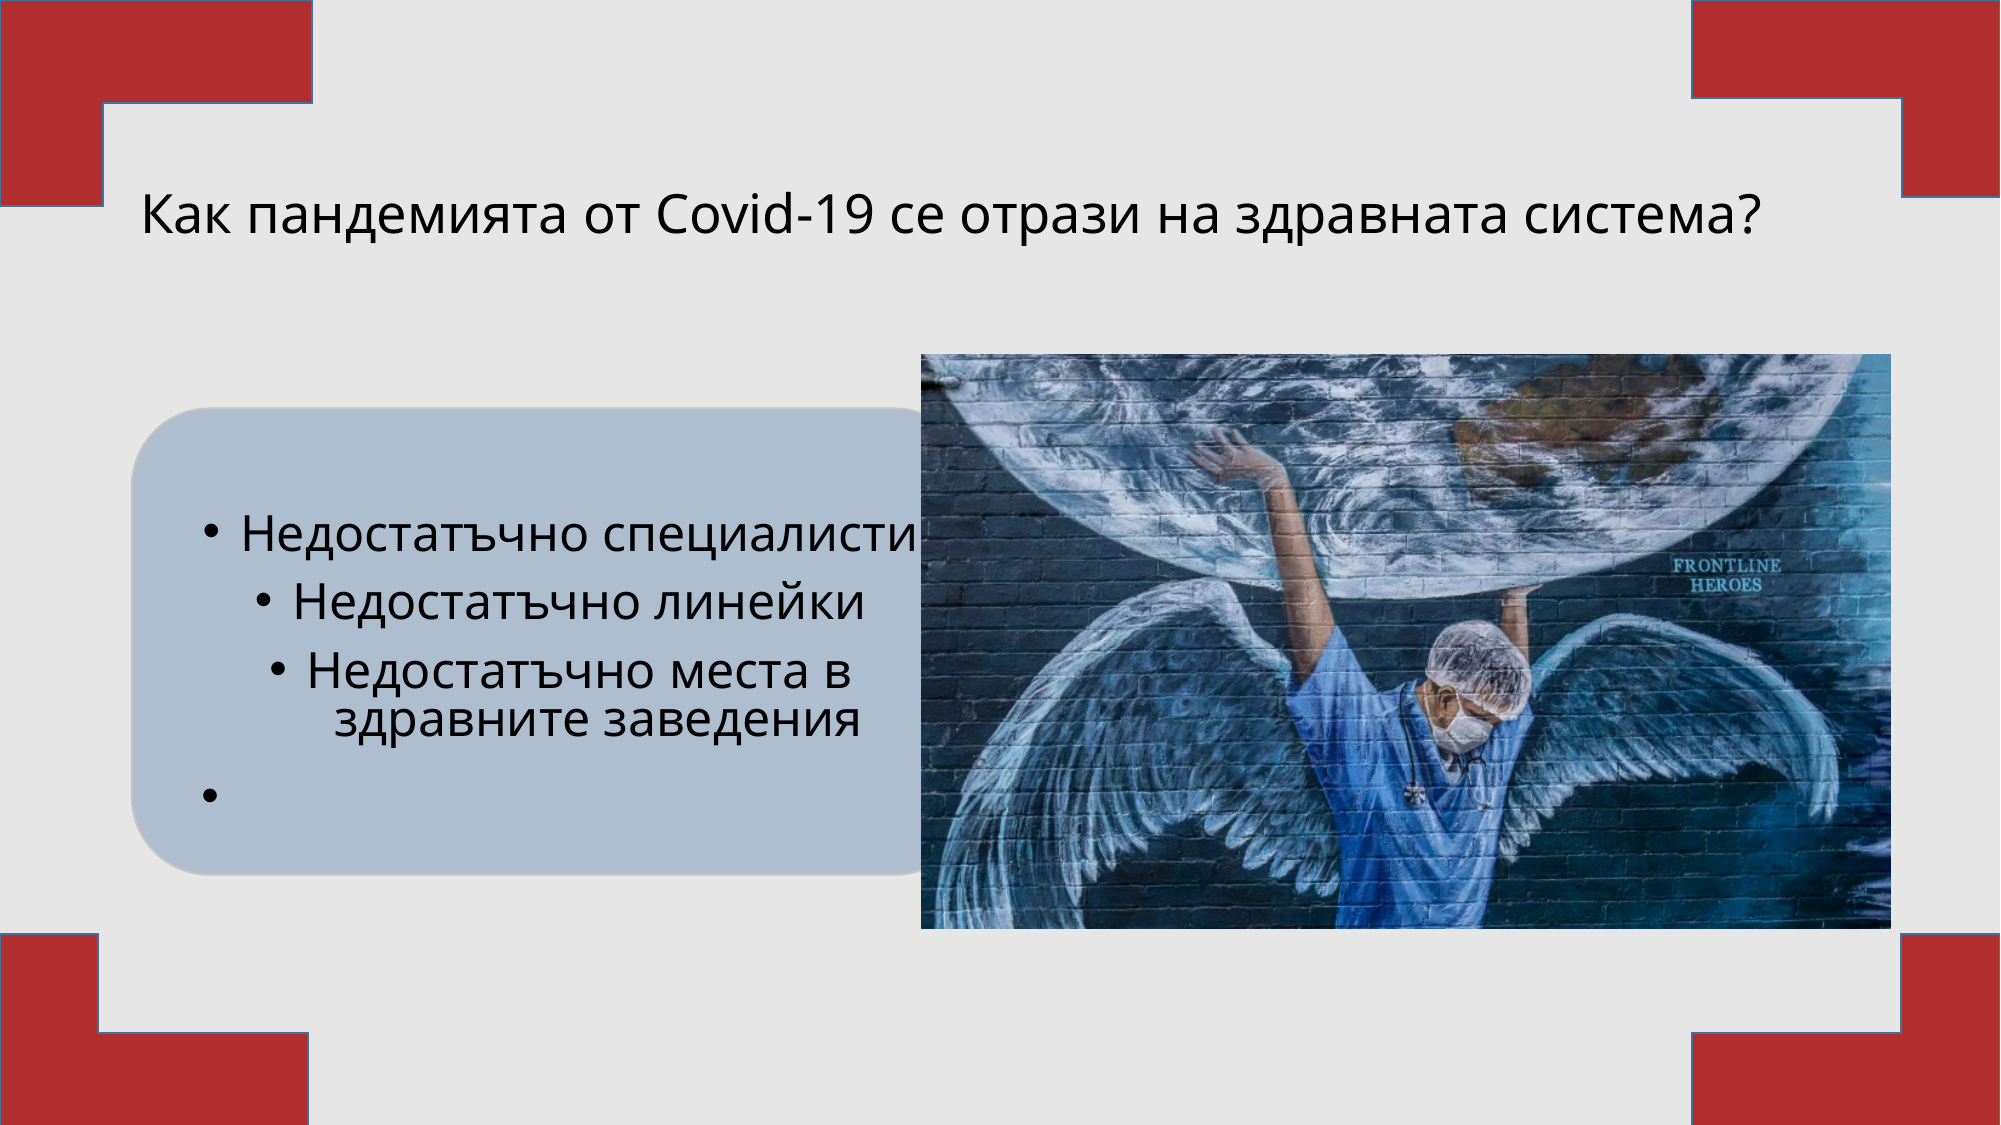

# Как пандемията от Covid-19 се отрази на здравната система?
Недостатъчно специалисти
Недостатъчно линейки
Недостатъчно места в здравните заведения